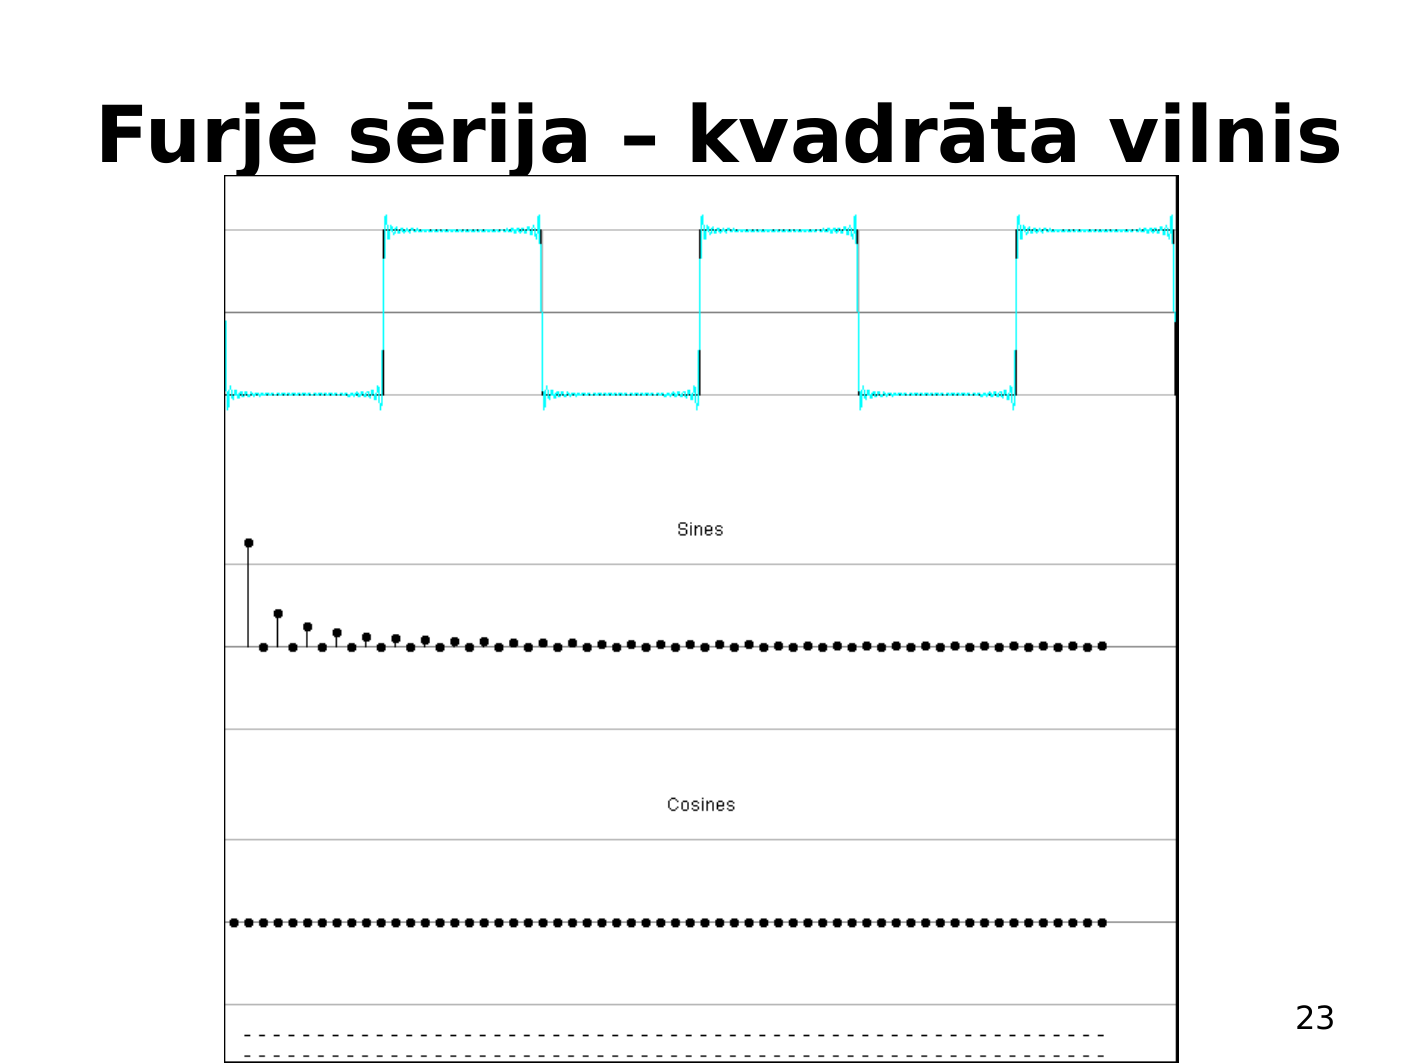

# Furjē sērija – kvadrāta vilnis
ESE 150 — 2022. gada pavasaris